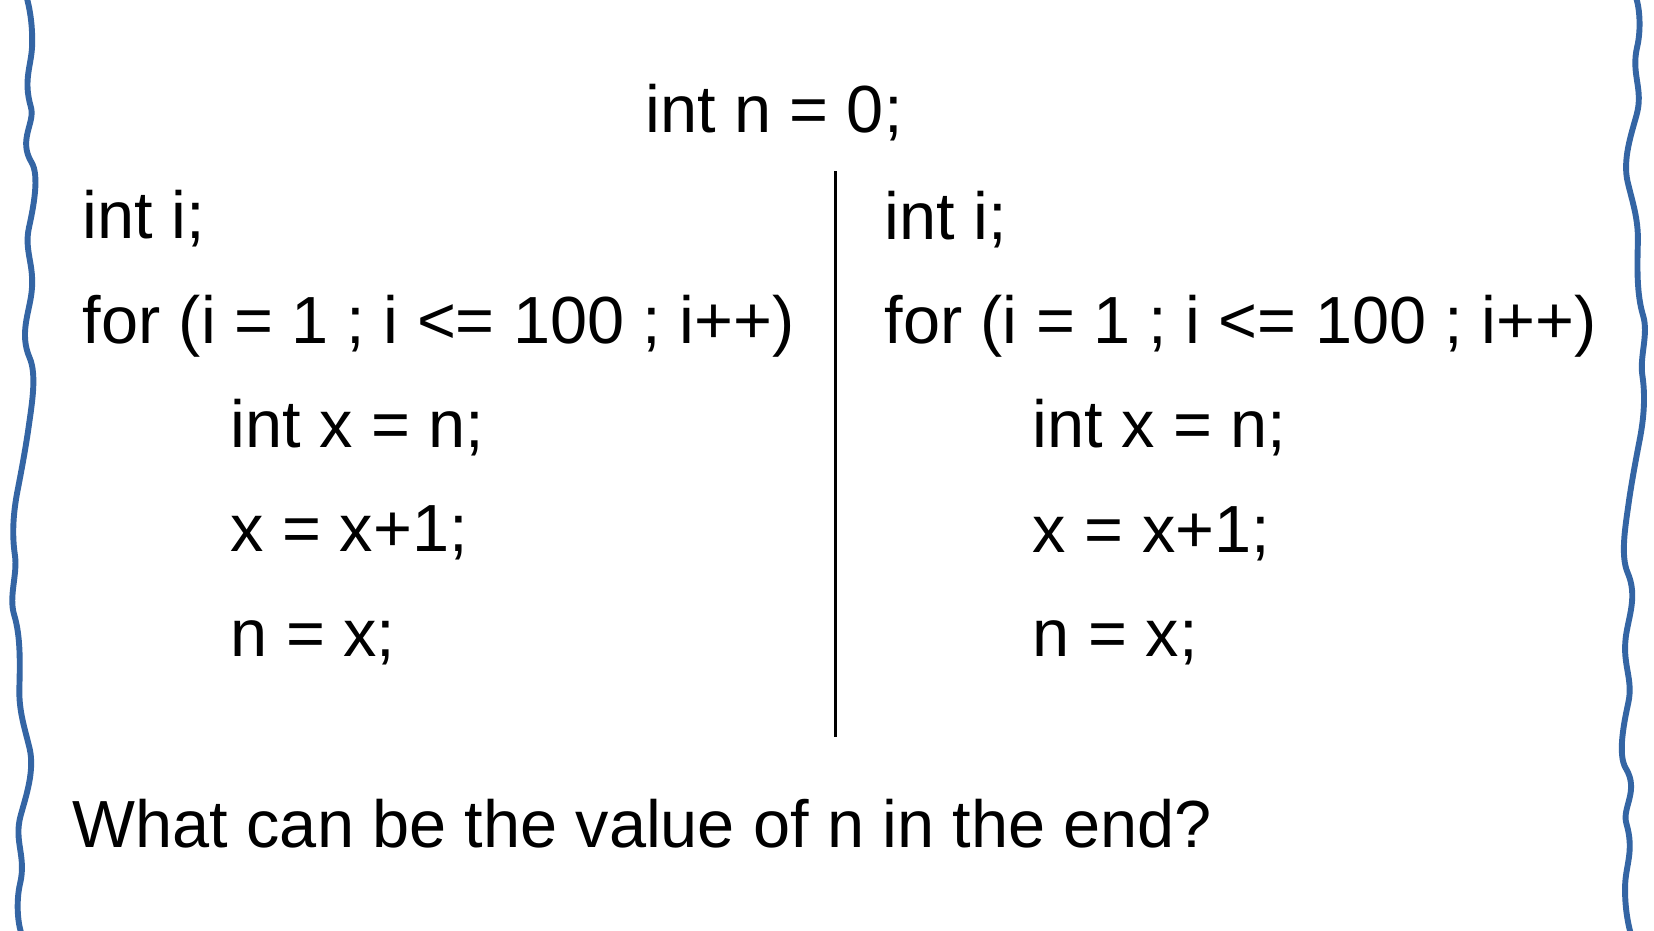

int n = 0;
# int i;
for (i = 1 ; i <= 100 ; i++)
 int x = n;
 x = x+1;
 n = x;
int i;
for (i = 1 ; i <= 100 ; i++)
 int x = n;
 x = x+1;
 n = x;
What can be the value of n in the end?